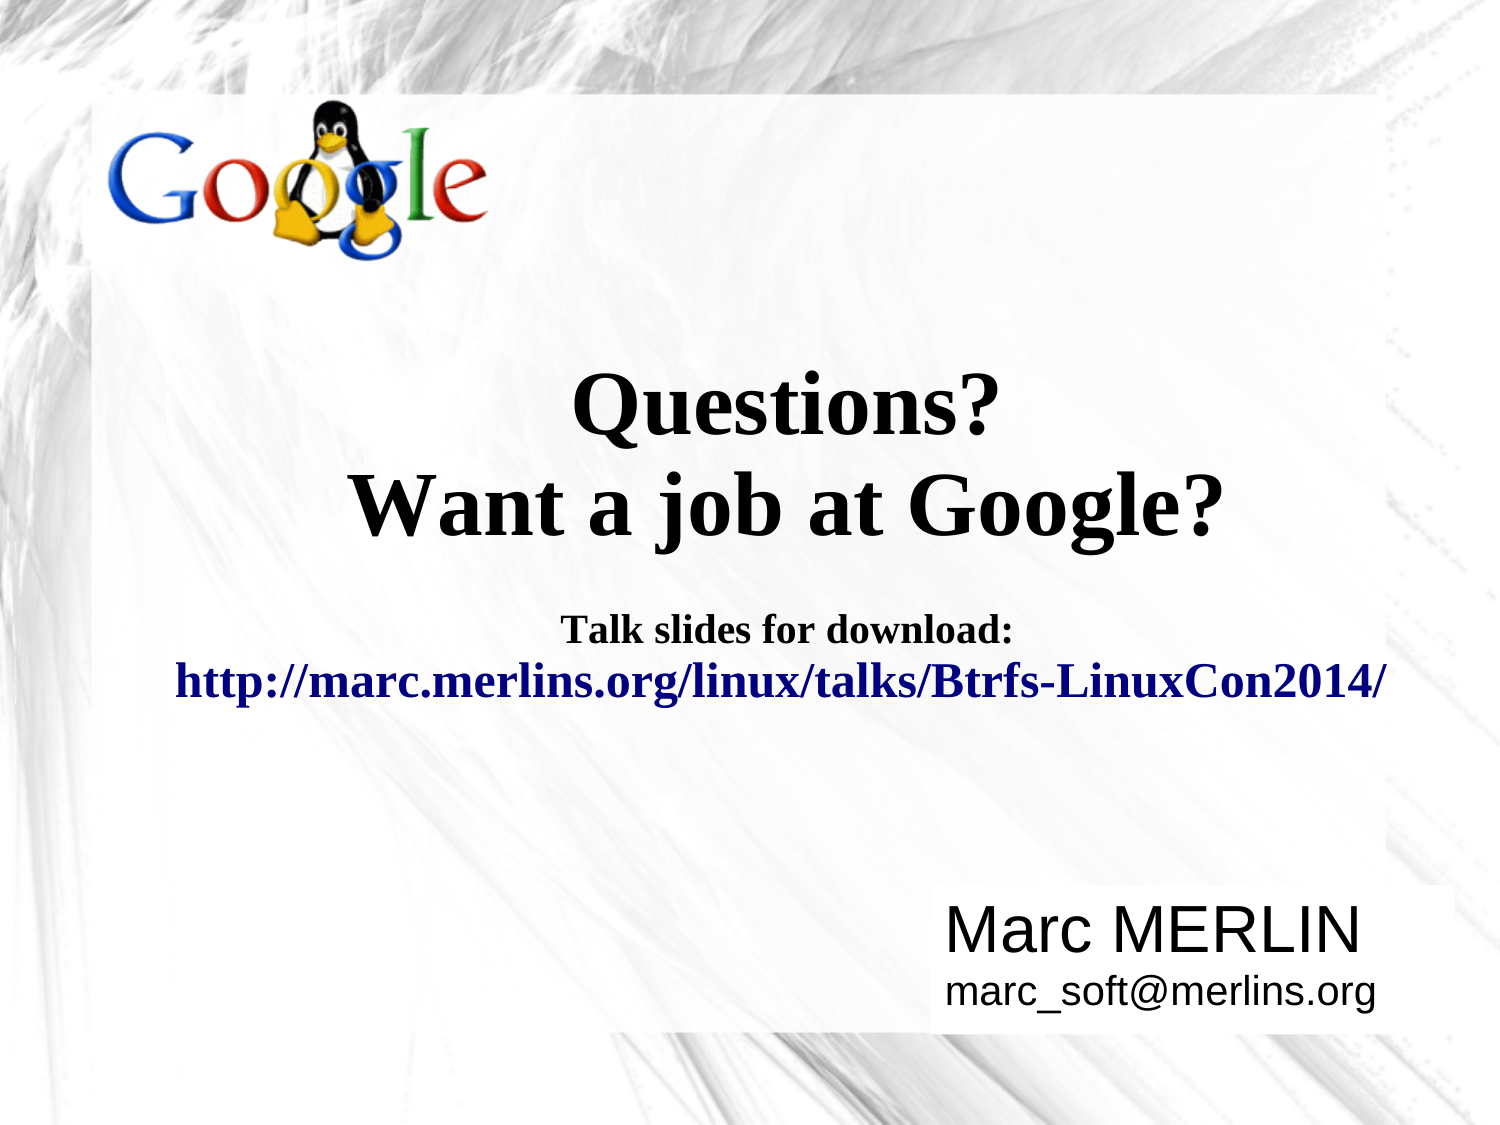

# Questions? Want a job at Google? Talk slides for download: http://marc.merlins.org/linux/talks/Btrfs-LinuxCon2014/
Marc MERLIN
marc_soft@merlins.org